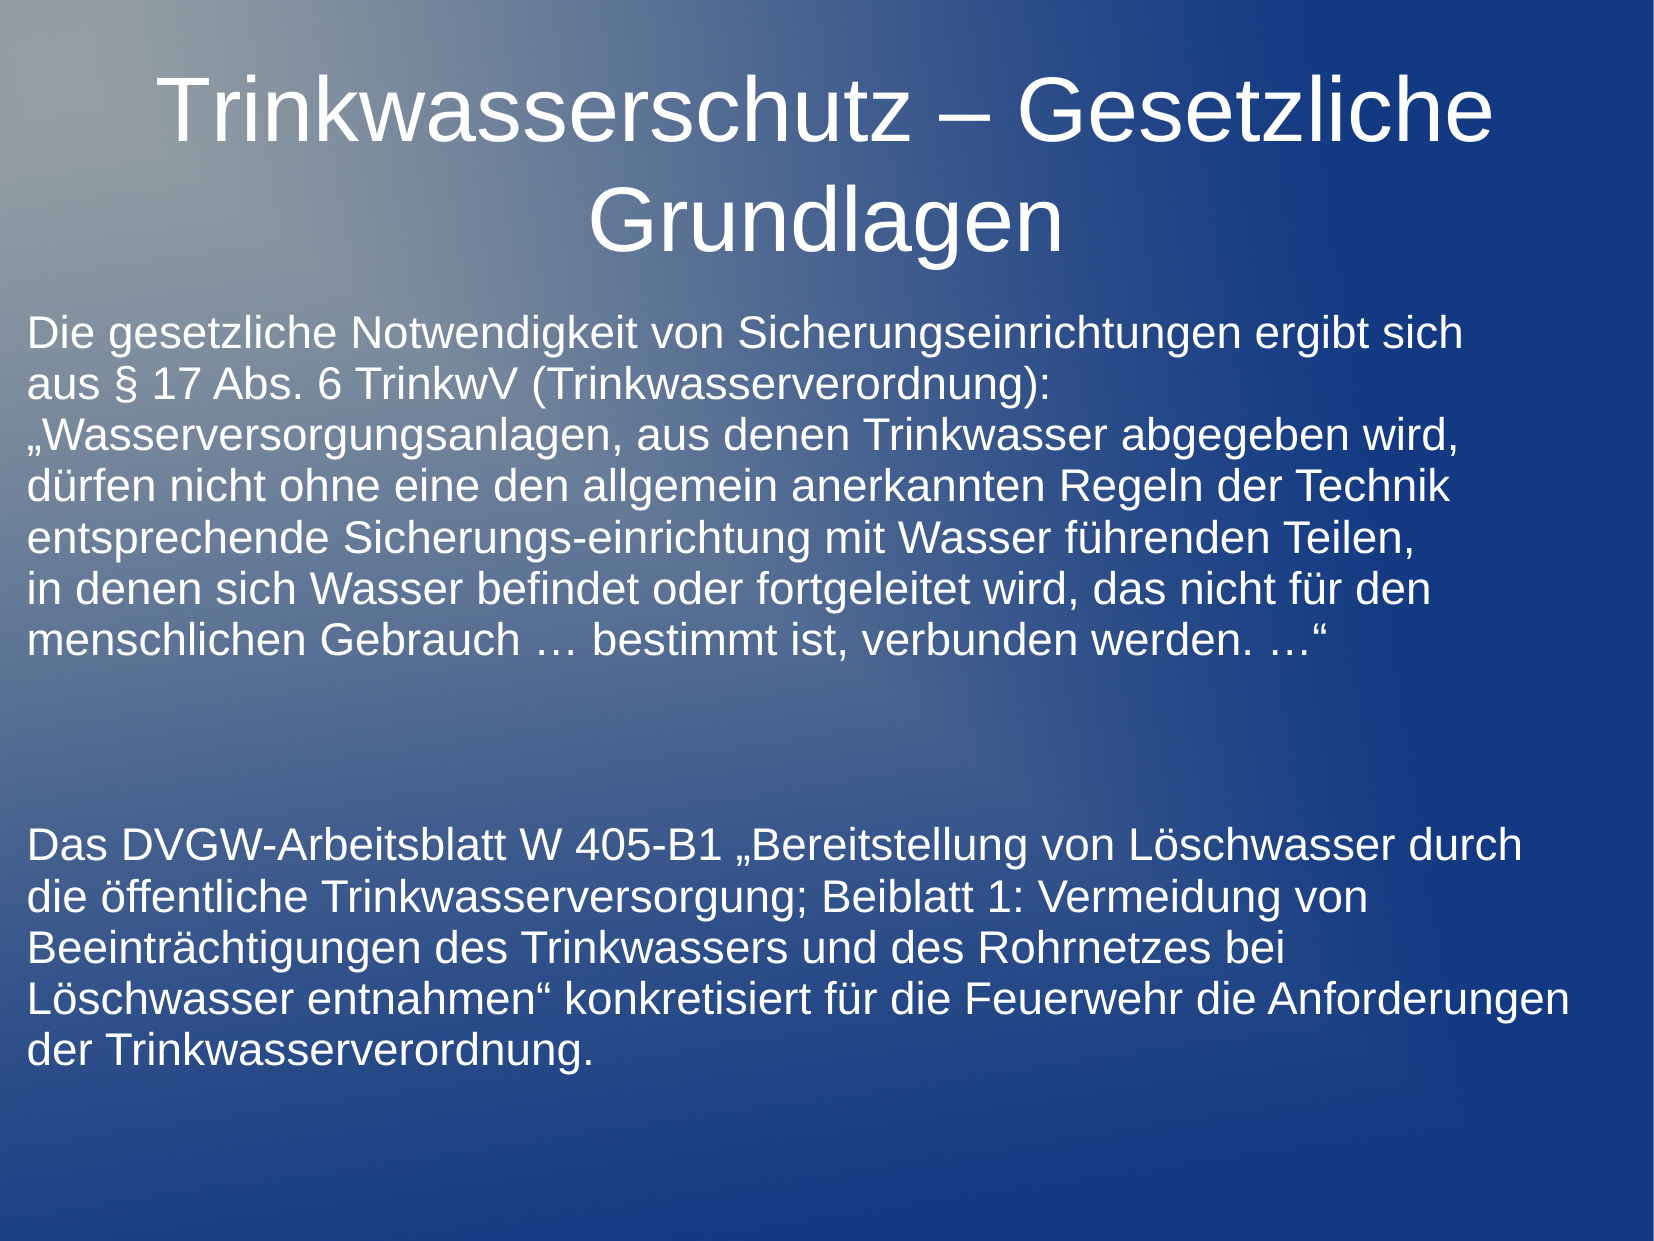

# Trinkwasserschutz – Gesetzliche Grundlagen
Die gesetzliche Notwendigkeit von Sicherungseinrichtungen ergibt sich
aus § 17 Abs. 6 TrinkwV (Trinkwasserverordnung):
„Wasserversorgungsanlagen, aus denen Trinkwasser abgegeben wird,
dürfen nicht ohne eine den allgemein anerkannten Regeln der Technik
entsprechende Sicherungs-einrichtung mit Wasser führenden Teilen,
in denen sich Wasser befindet oder fortgeleitet wird, das nicht für den
menschlichen Gebrauch … bestimmt ist, verbunden werden. …“
Das DVGW-Arbeitsblatt W 405-B1 „Bereitstellung von Löschwasser durch
die öffentliche Trinkwasserversorgung; Beiblatt 1: Vermeidung von
Beeinträchtigungen des Trinkwassers und des Rohrnetzes bei
Löschwasser entnahmen“ konkretisiert für die Feuerwehr die Anforderungen
der Trinkwasserverordnung.